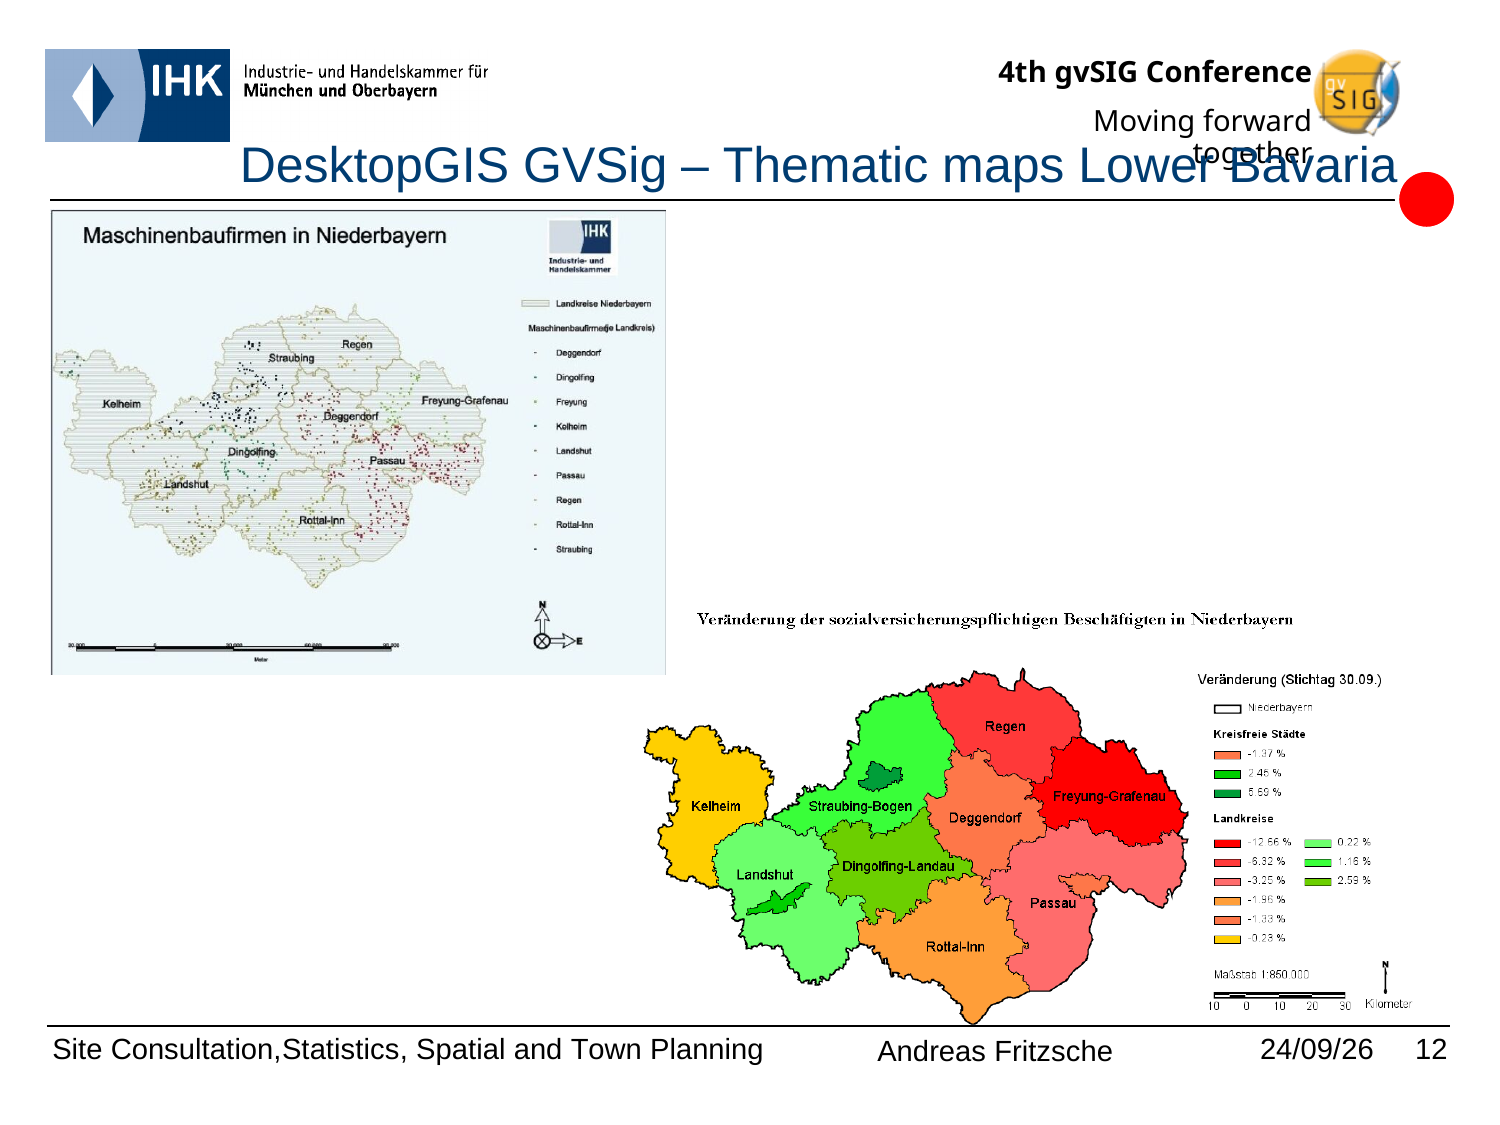

DesktopGIS GVSig – Thematic maps Lower Bavaria
12